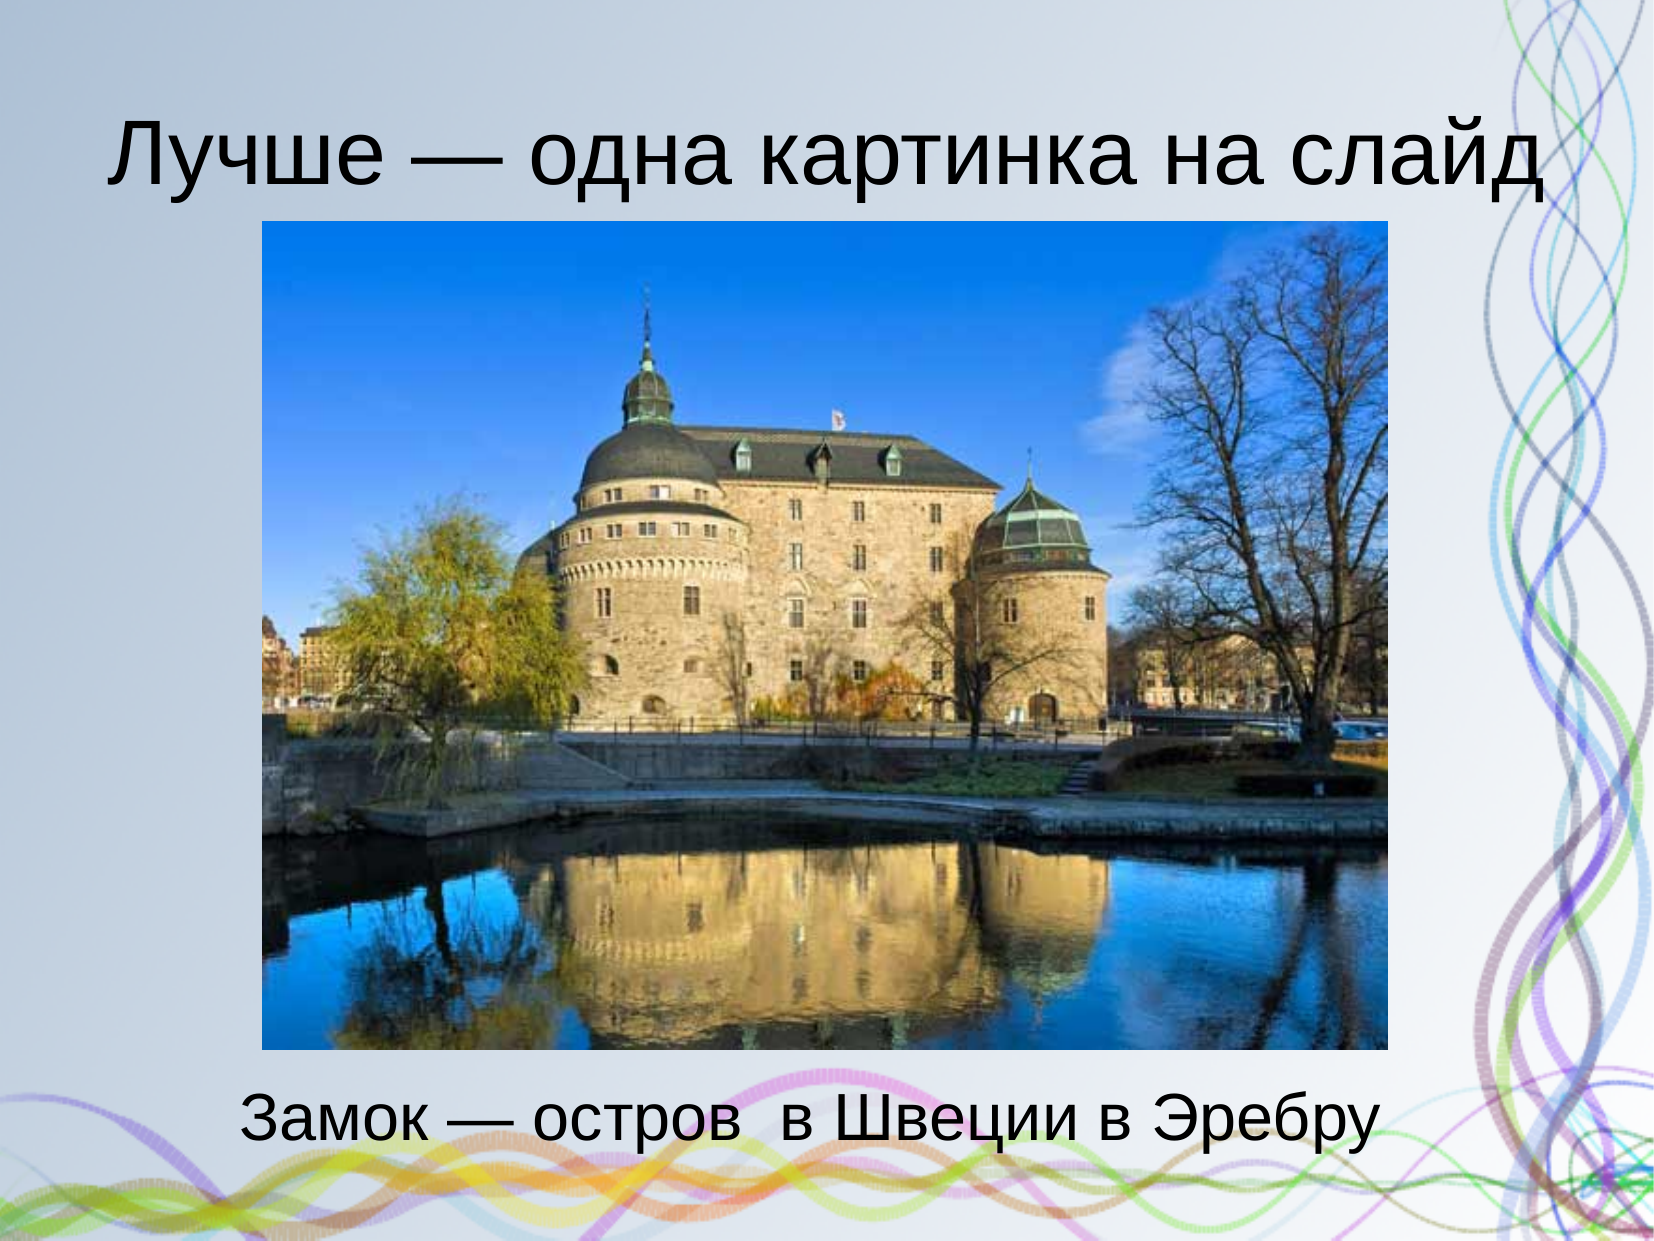

# Лучше — одна картинка на слайд
Замок — остров в Швеции в Эребру